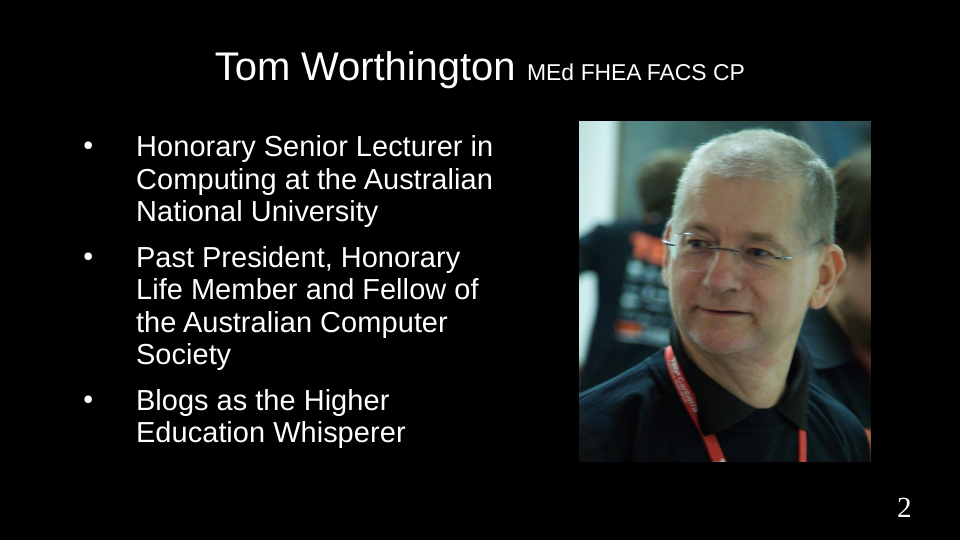

# Tom Worthington MEd FHEA FACS CP
Honorary Senior Lecturer in Computing at the Australian National University
Past President, Honorary Life Member and Fellow of the Australian Computer Society
Blogs as the Higher Education Whisperer
2